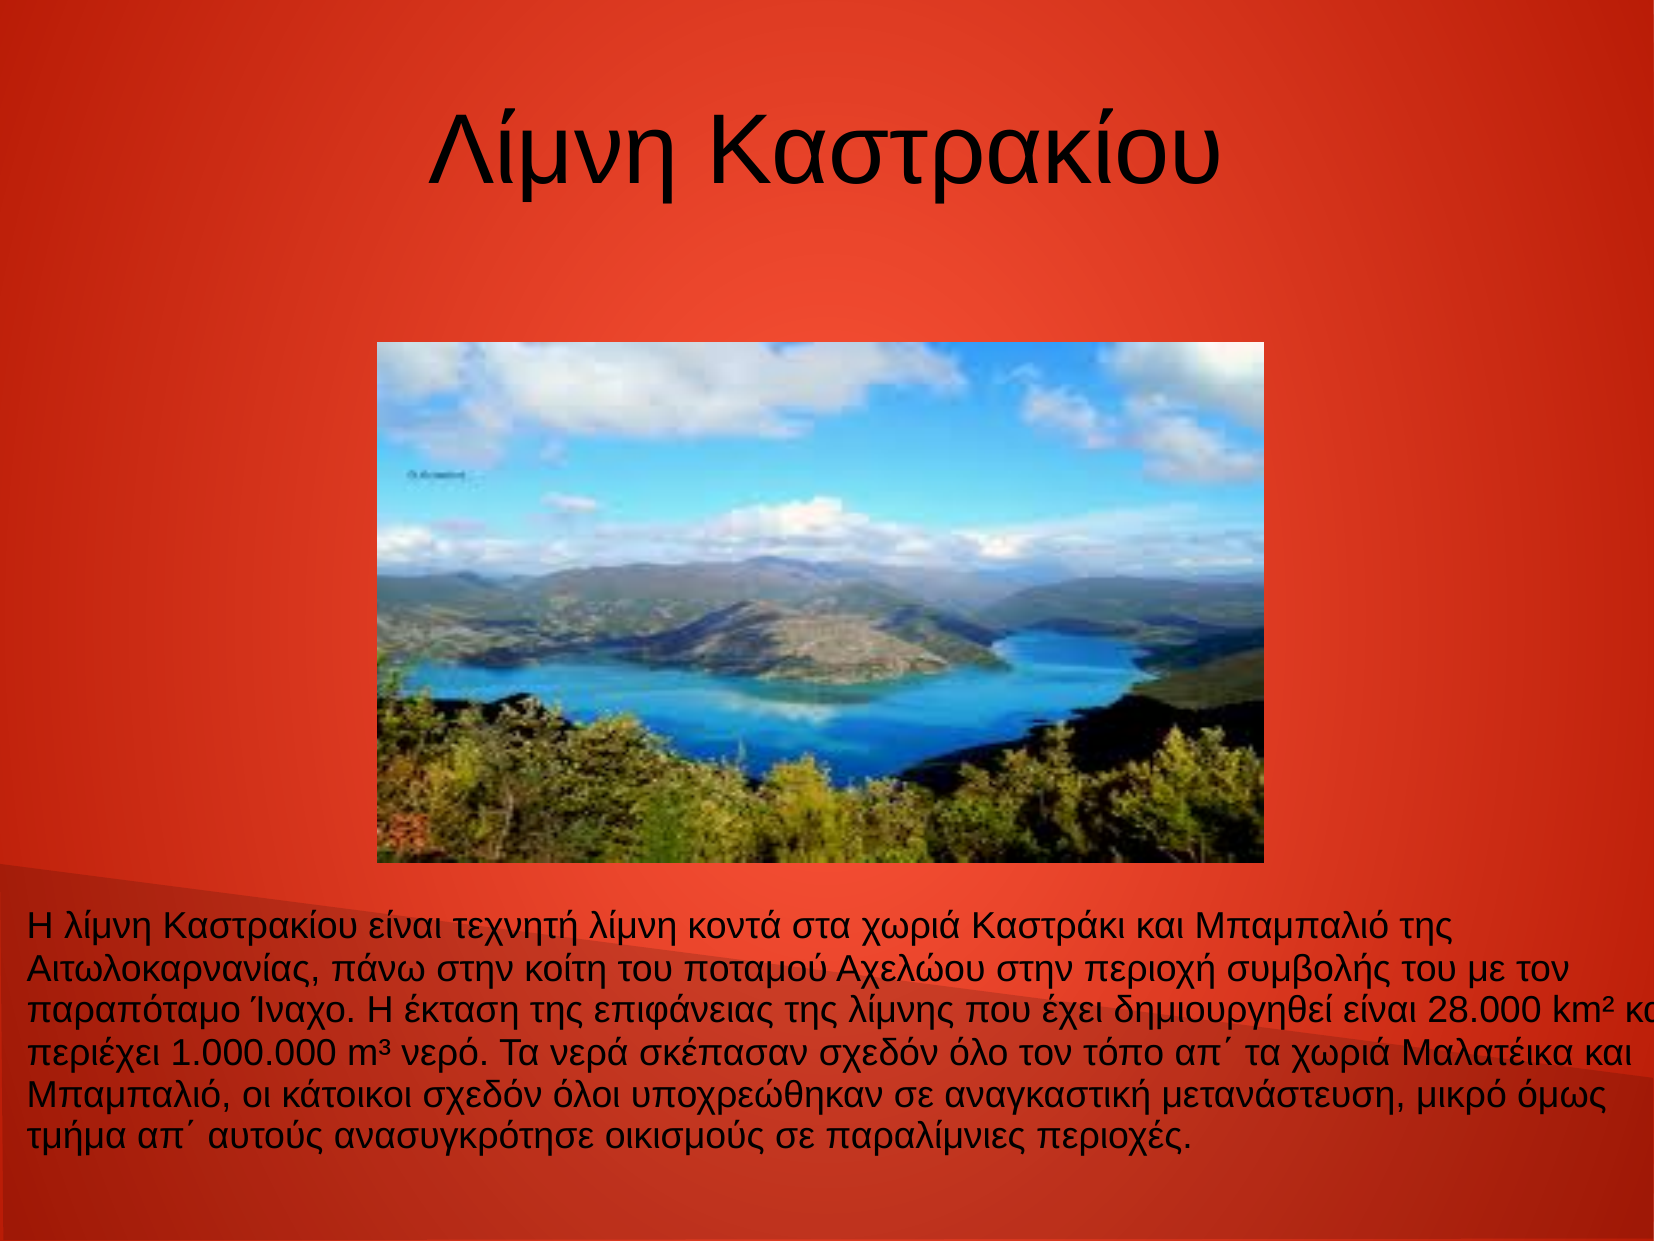

# Λίμνη Καστρακίου
Η λίμνη Καστρακίου είναι τεχνητή λίμνη κοντά στα χωριά Καστράκι και Μπαμπαλιό της Αιτωλοκαρνανίας, πάνω στην κοίτη του ποταμού Αχελώου στην περιοχή συμβολής του με τον παραπόταμο Ίναχο. Η έκταση της επιφάνειας της λίμνης που έχει δημιουργηθεί είναι 28.000 km² και περιέχει 1.000.000 m³ νερό. Τα νερά σκέπασαν σχεδόν όλο τον τόπο απ΄ τα χωριά Μαλατέικα και Μπαμπαλιό, οι κάτοικοι σχεδόν όλοι υποχρεώθηκαν σε αναγκαστική μετανάστευση, μικρό όμως τμήμα απ΄ αυτούς ανασυγκρότησε οικισμούς σε παραλίμνιες περιοχές.